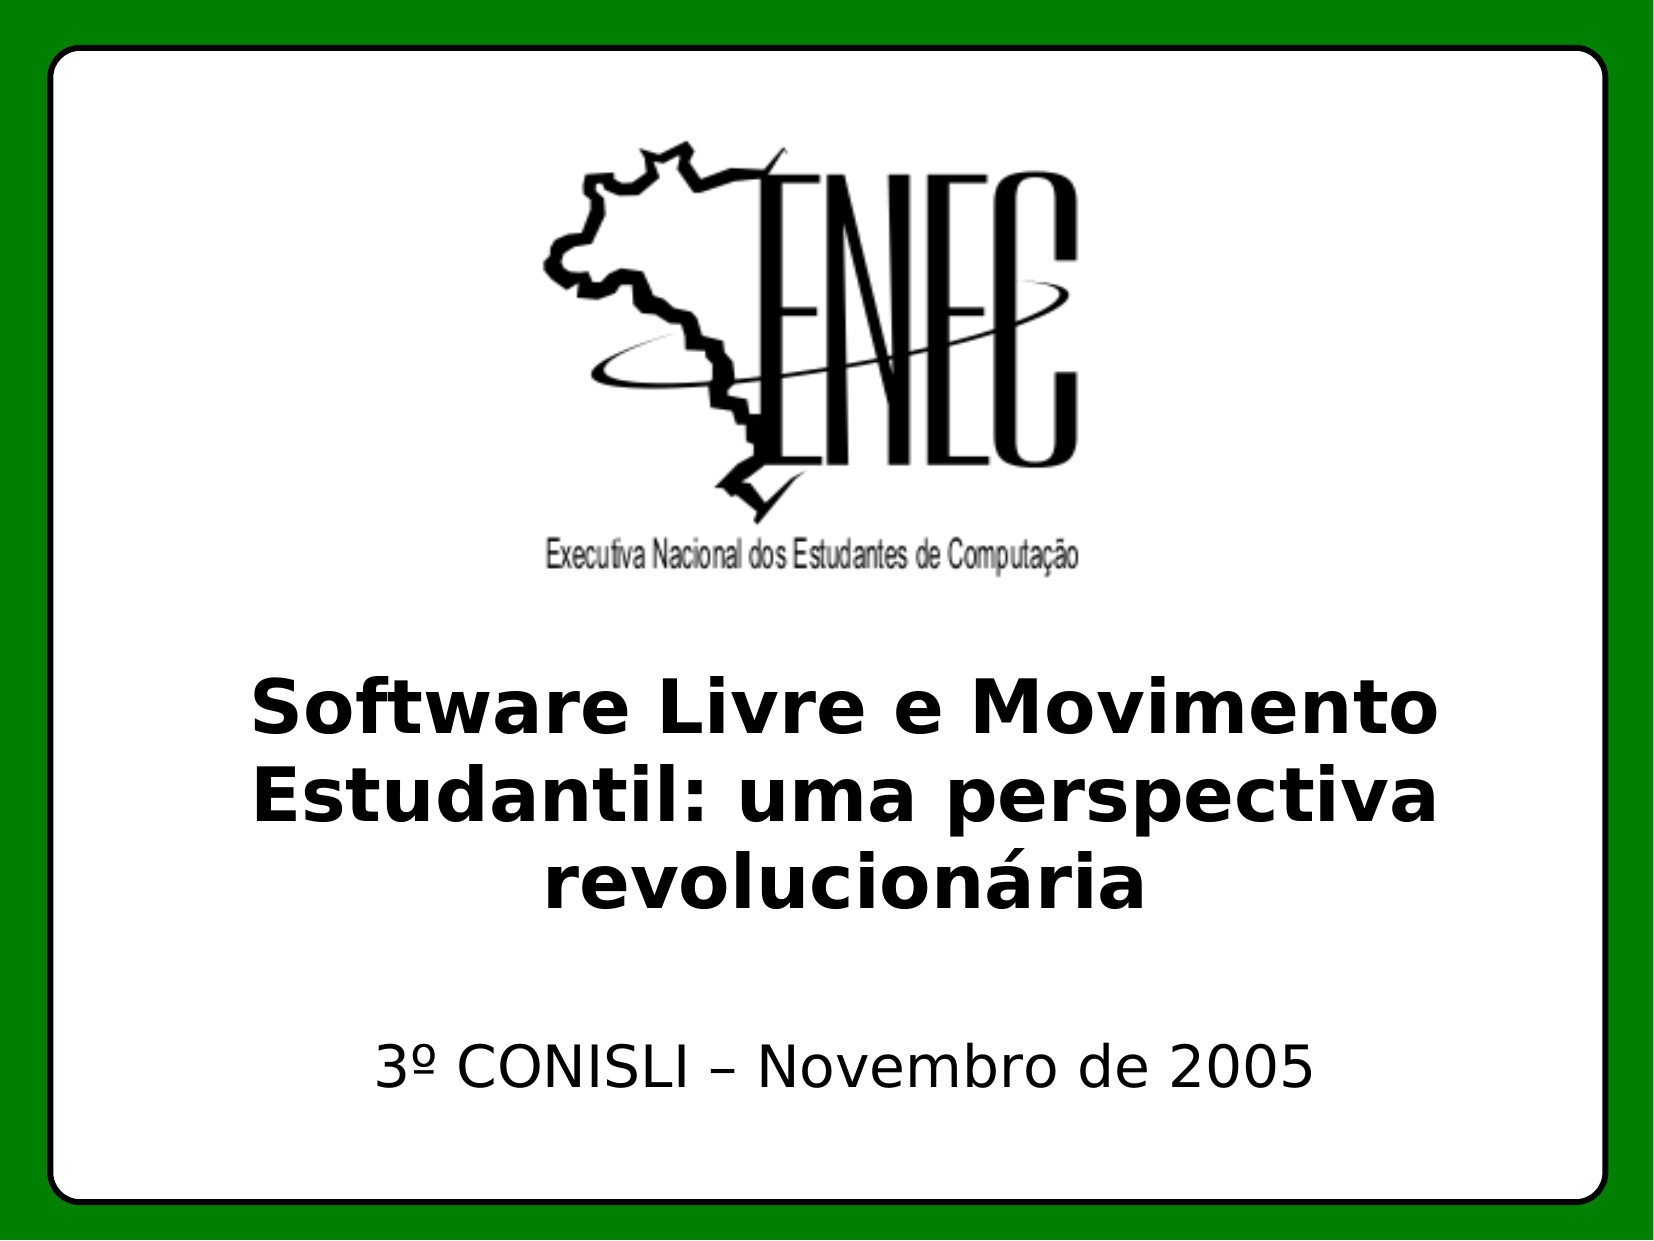

# Software Livre e Movimento Estudantil: uma perspectiva revolucionária 3º CONISLI – Novembro de 2005